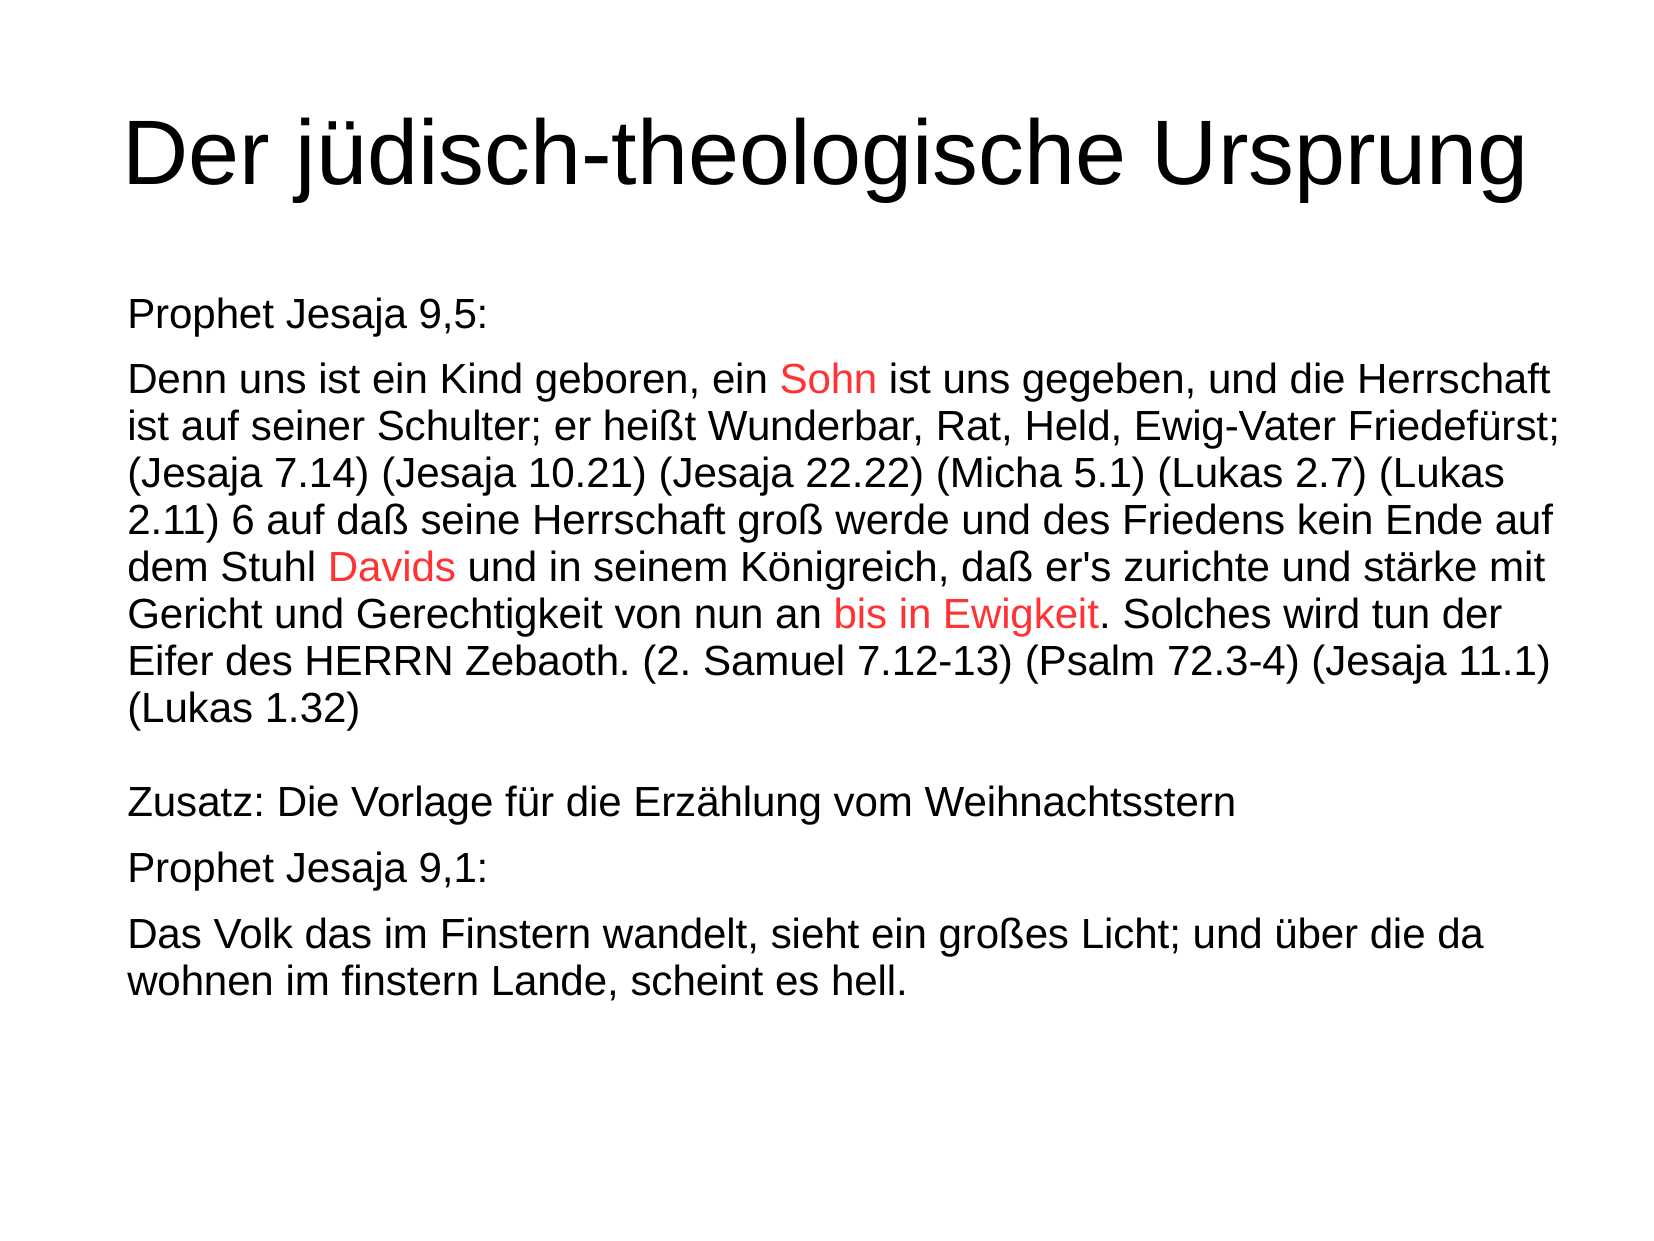

# Der jüdisch-theologische Ursprung
Prophet Jesaja 9,5:
Denn uns ist ein Kind geboren, ein Sohn ist uns gegeben, und die Herrschaft ist auf seiner Schulter; er heißt Wunderbar, Rat, Held, Ewig-Vater Friedefürst; (Jesaja 7.14) (Jesaja 10.21) (Jesaja 22.22) (Micha 5.1) (Lukas 2.7) (Lukas 2.11) 6 auf daß seine Herrschaft groß werde und des Friedens kein Ende auf dem Stuhl Davids und in seinem Königreich, daß er's zurichte und stärke mit Gericht und Gerechtigkeit von nun an bis in Ewigkeit. Solches wird tun der Eifer des HERRN Zebaoth. (2. Samuel 7.12-13) (Psalm 72.3-4) (Jesaja 11.1) (Lukas 1.32)
Zusatz: Die Vorlage für die Erzählung vom Weihnachtsstern
Prophet Jesaja 9,1:
Das Volk das im Finstern wandelt, sieht ein großes Licht; und über die da wohnen im finstern Lande, scheint es hell.